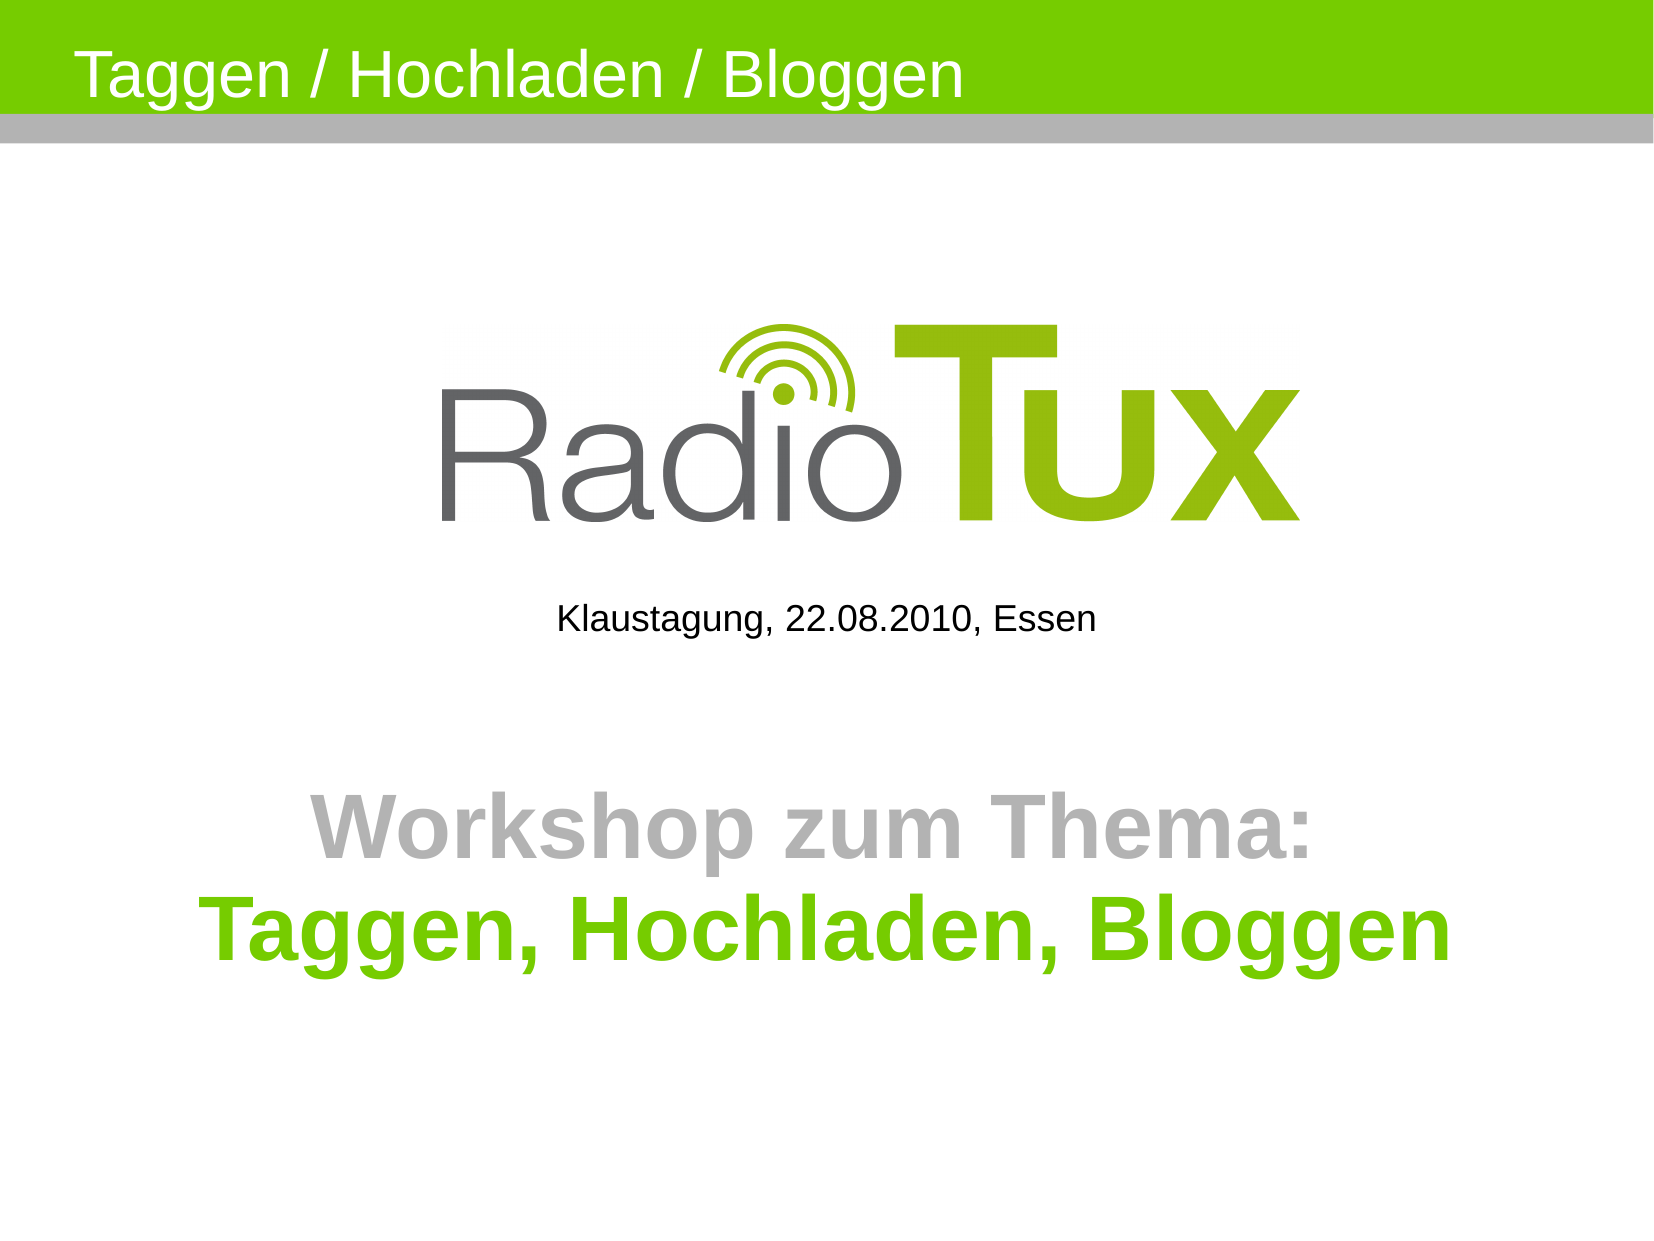

Taggen / Hochladen / Bloggen
Klaustagung, 22.08.2010, Essen
Workshop zum Thema:
Taggen, Hochladen, Bloggen